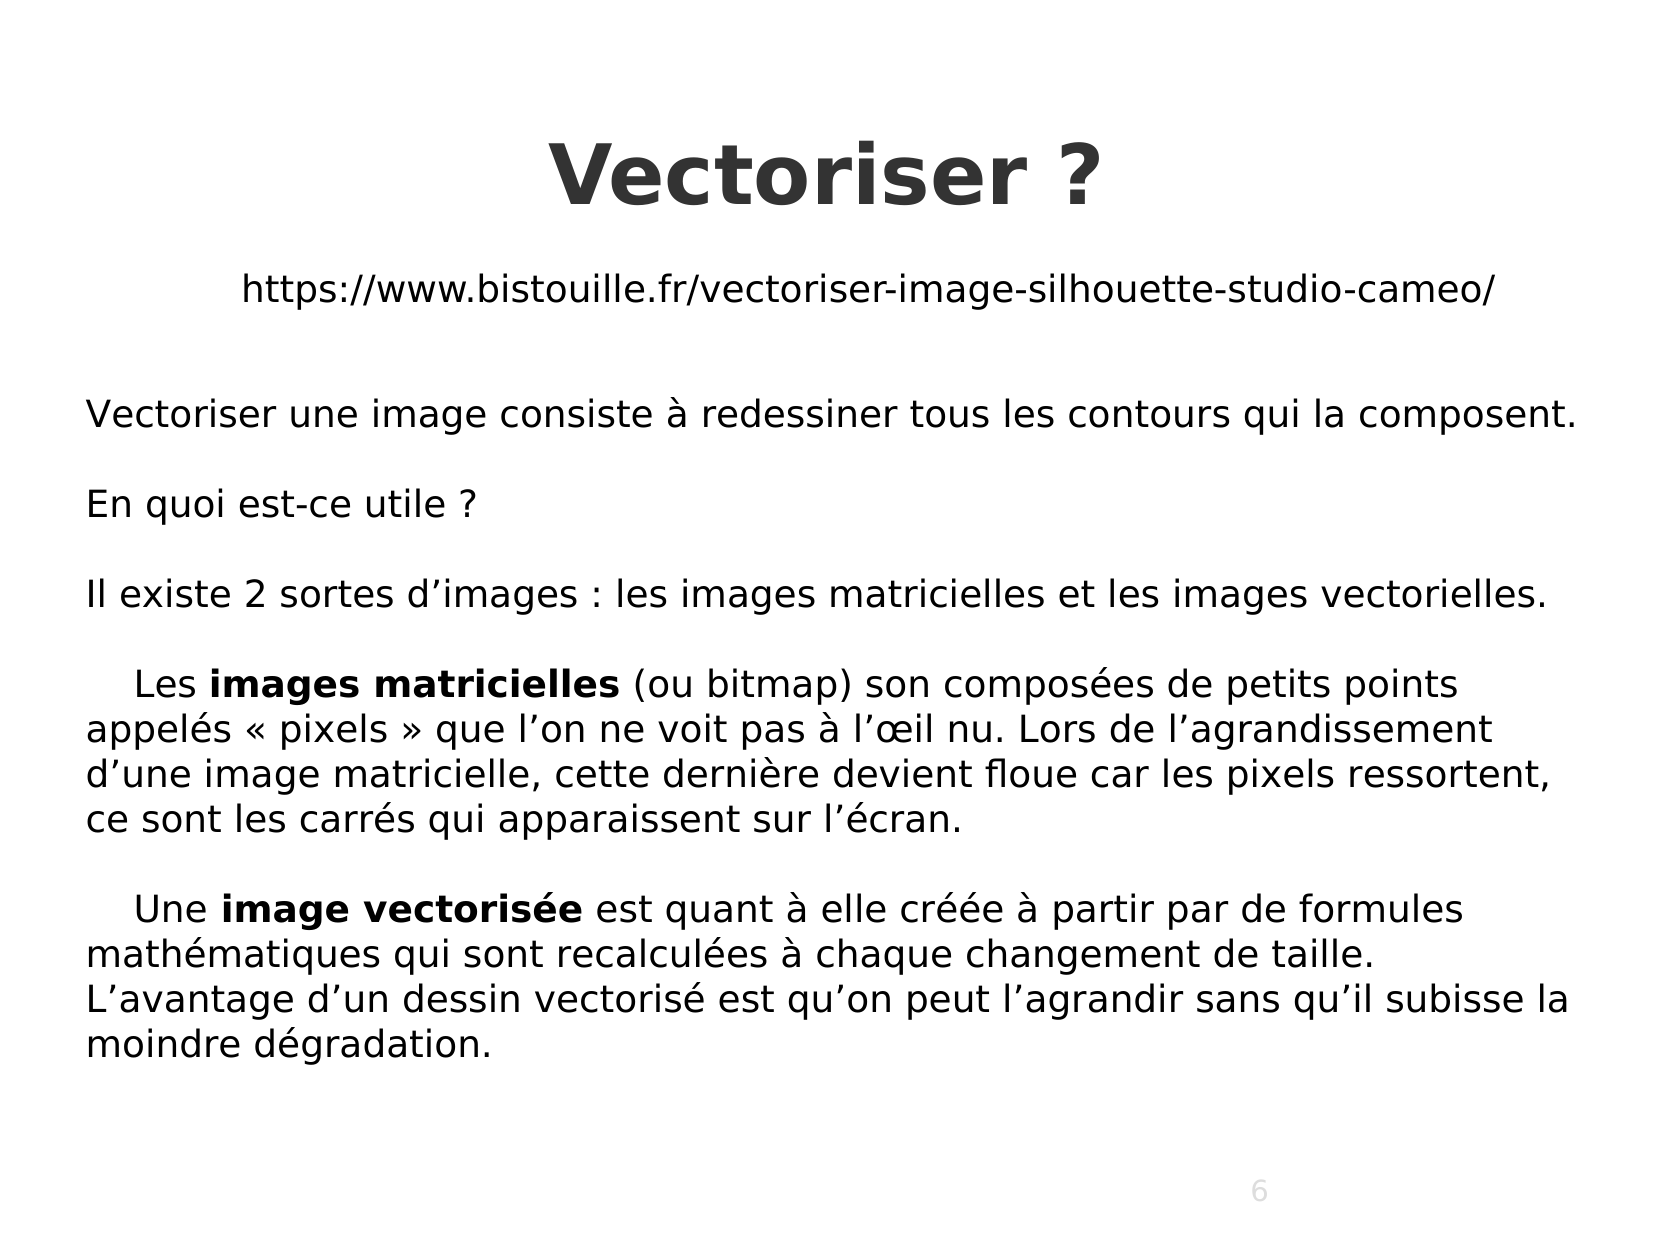

# Vectoriser ?
https://www.bistouille.fr/vectoriser-image-silhouette-studio-cameo/
Vectoriser une image consiste à redessiner tous les contours qui la composent.
En quoi est-ce utile ?
Il existe 2 sortes d’images : les images matricielles et les images vectorielles.
 Les images matricielles (ou bitmap) son composées de petits points appelés « pixels » que l’on ne voit pas à l’œil nu. Lors de l’agrandissement d’une image matricielle, cette dernière devient floue car les pixels ressortent, ce sont les carrés qui apparaissent sur l’écran.
 Une image vectorisée est quant à elle créée à partir par de formules mathématiques qui sont recalculées à chaque changement de taille. L’avantage d’un dessin vectorisé est qu’on peut l’agrandir sans qu’il subisse la moindre dégradation.